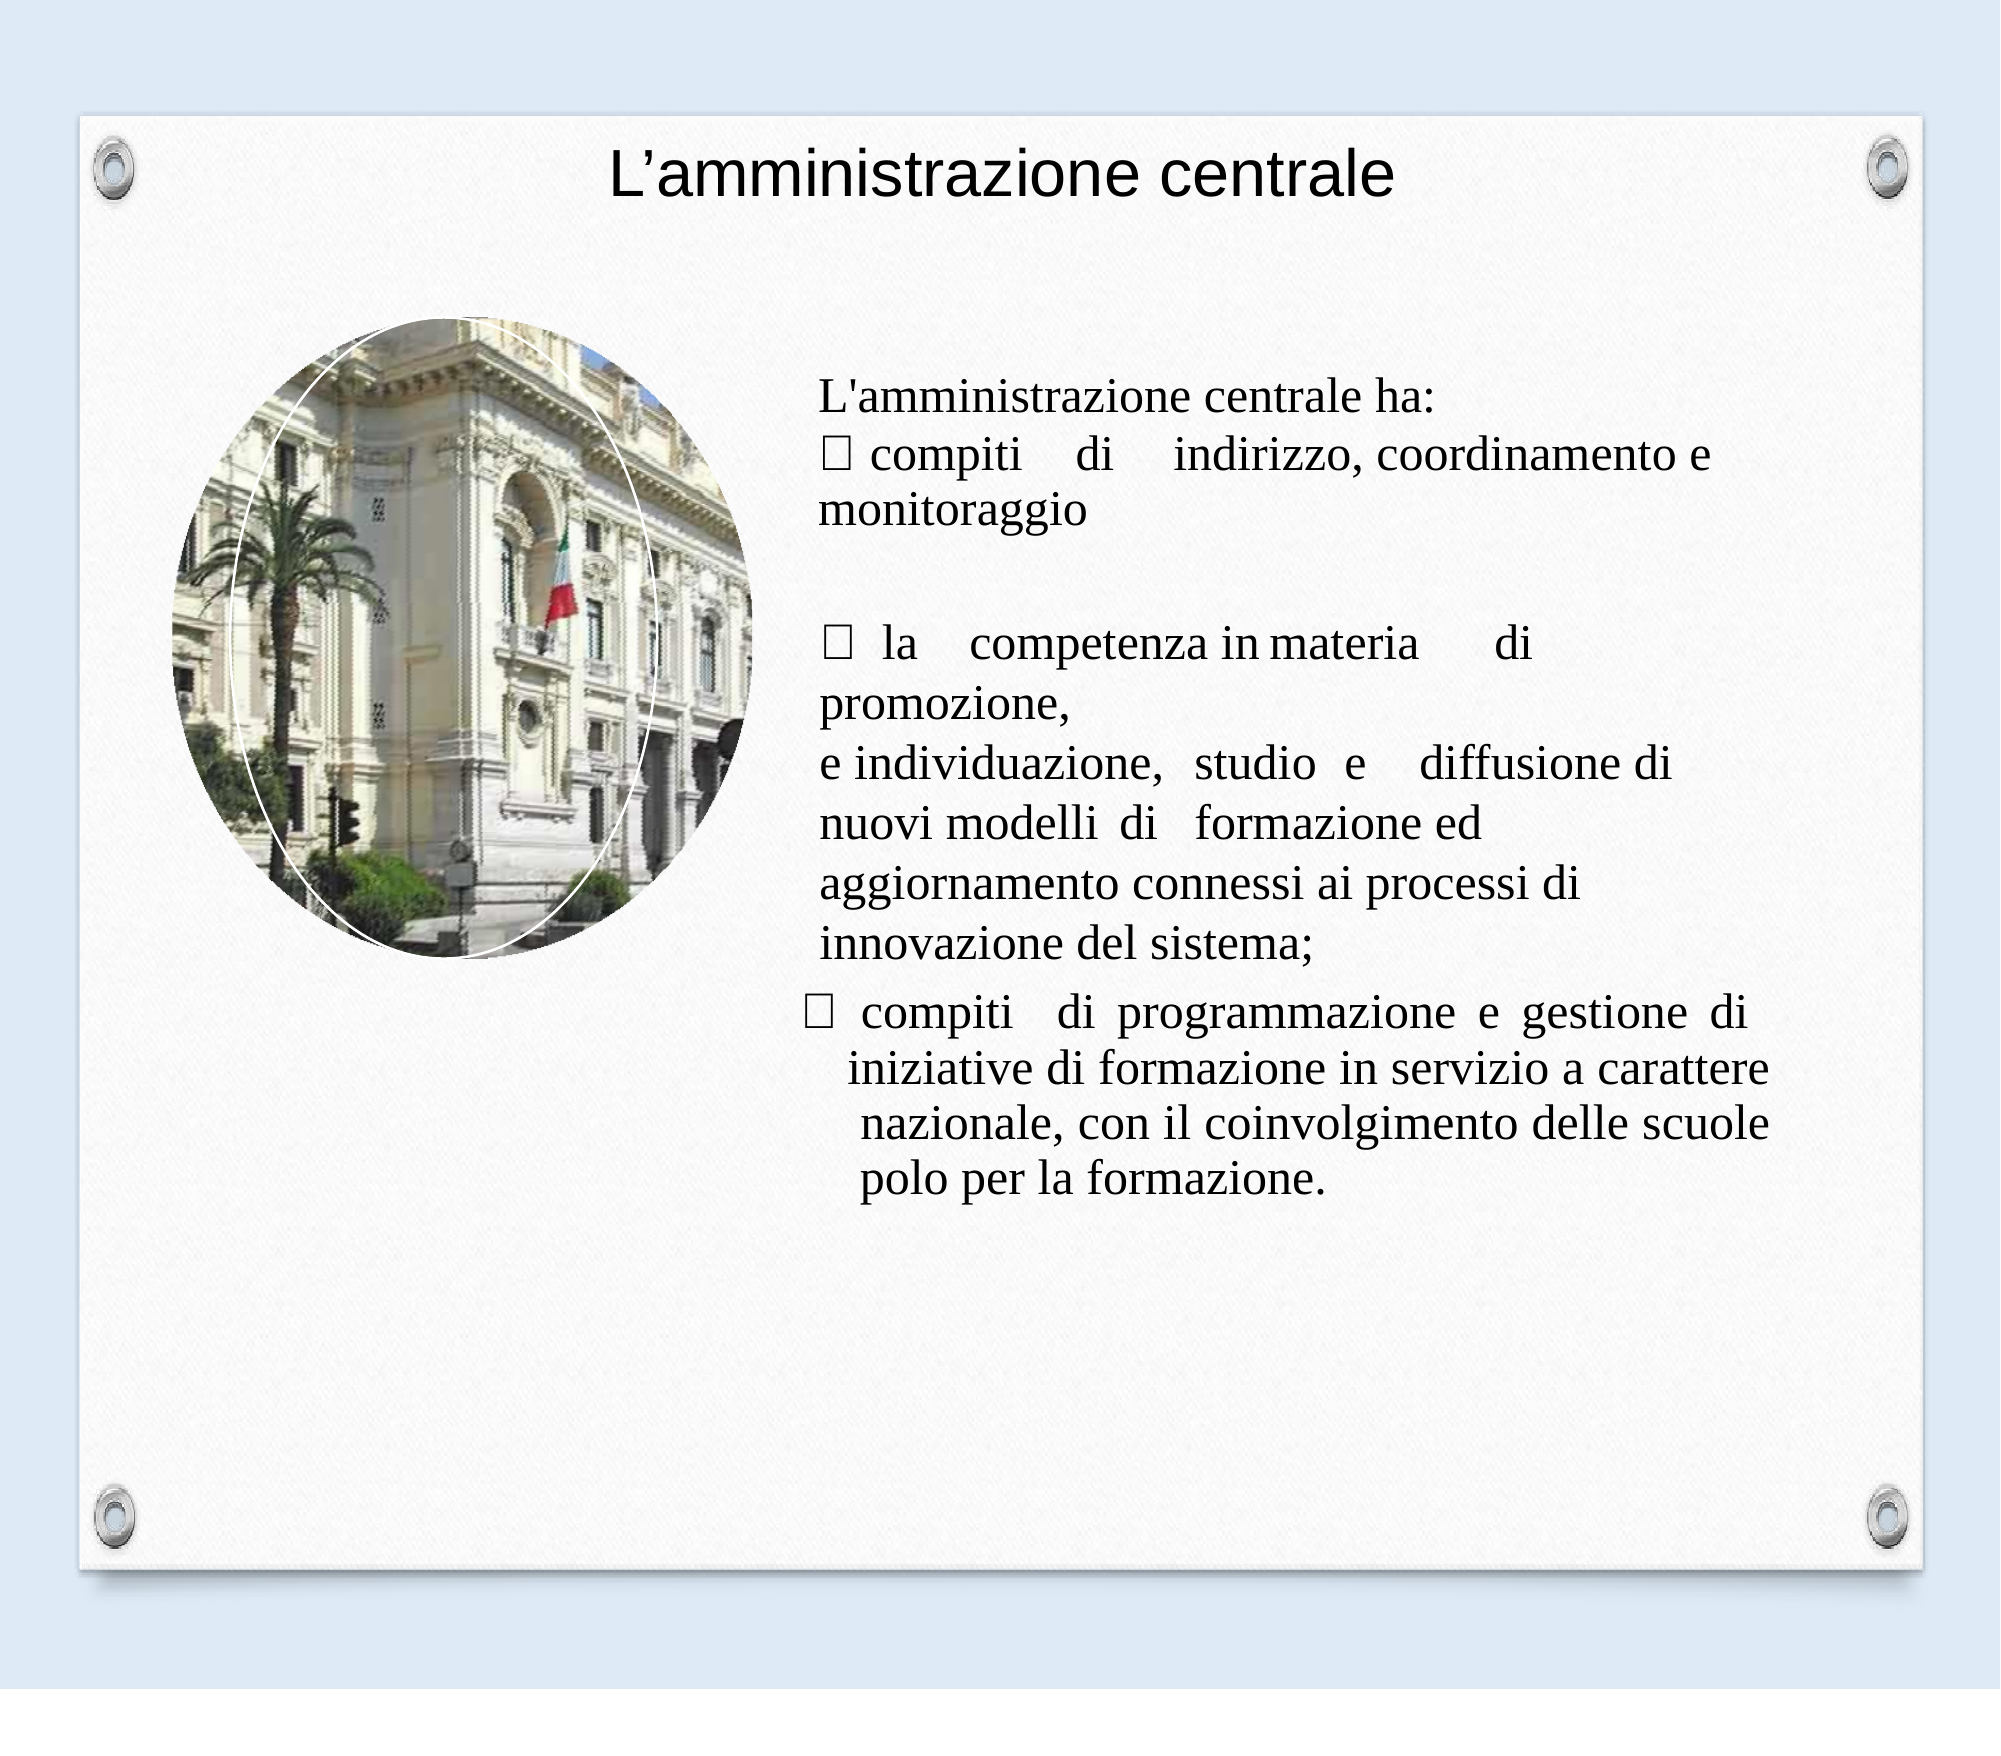

# L’amministrazione centrale
L'amministrazione centrale ha:
 compiti	di	indirizzo, coordinamento e monitoraggio
 la	competenza in	materia	di promozione,
e individuazione,	studio	e	diffusione di nuovi modelli	di	formazione ed aggiornamento connessi ai processi di innovazione del sistema;
 compiti di programmazione e gestione di iniziative di formazione in servizio a carattere nazionale, con il coinvolgimento delle scuole polo per la formazione.